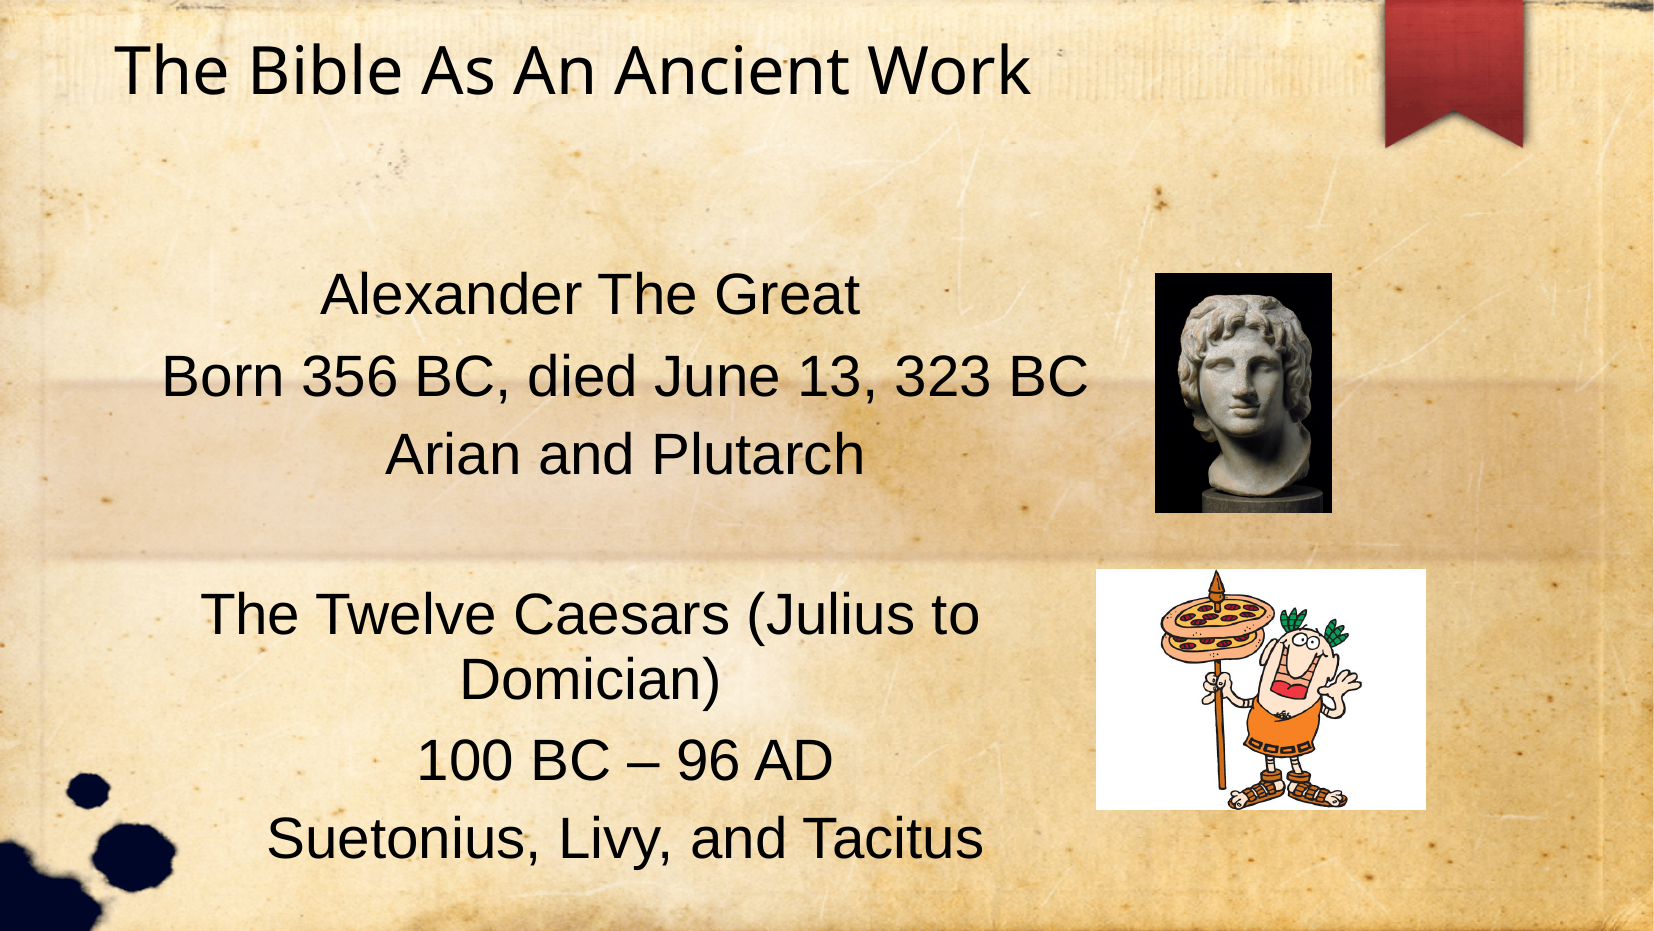

# The Bible As An Ancient Work
Alexander The Great
Born 356 BC, died June 13, 323 BC
Arian and Plutarch
The Twelve Caesars (Julius to Domician)
100 BC – 96 AD
Suetonius, Livy, and Tacitus